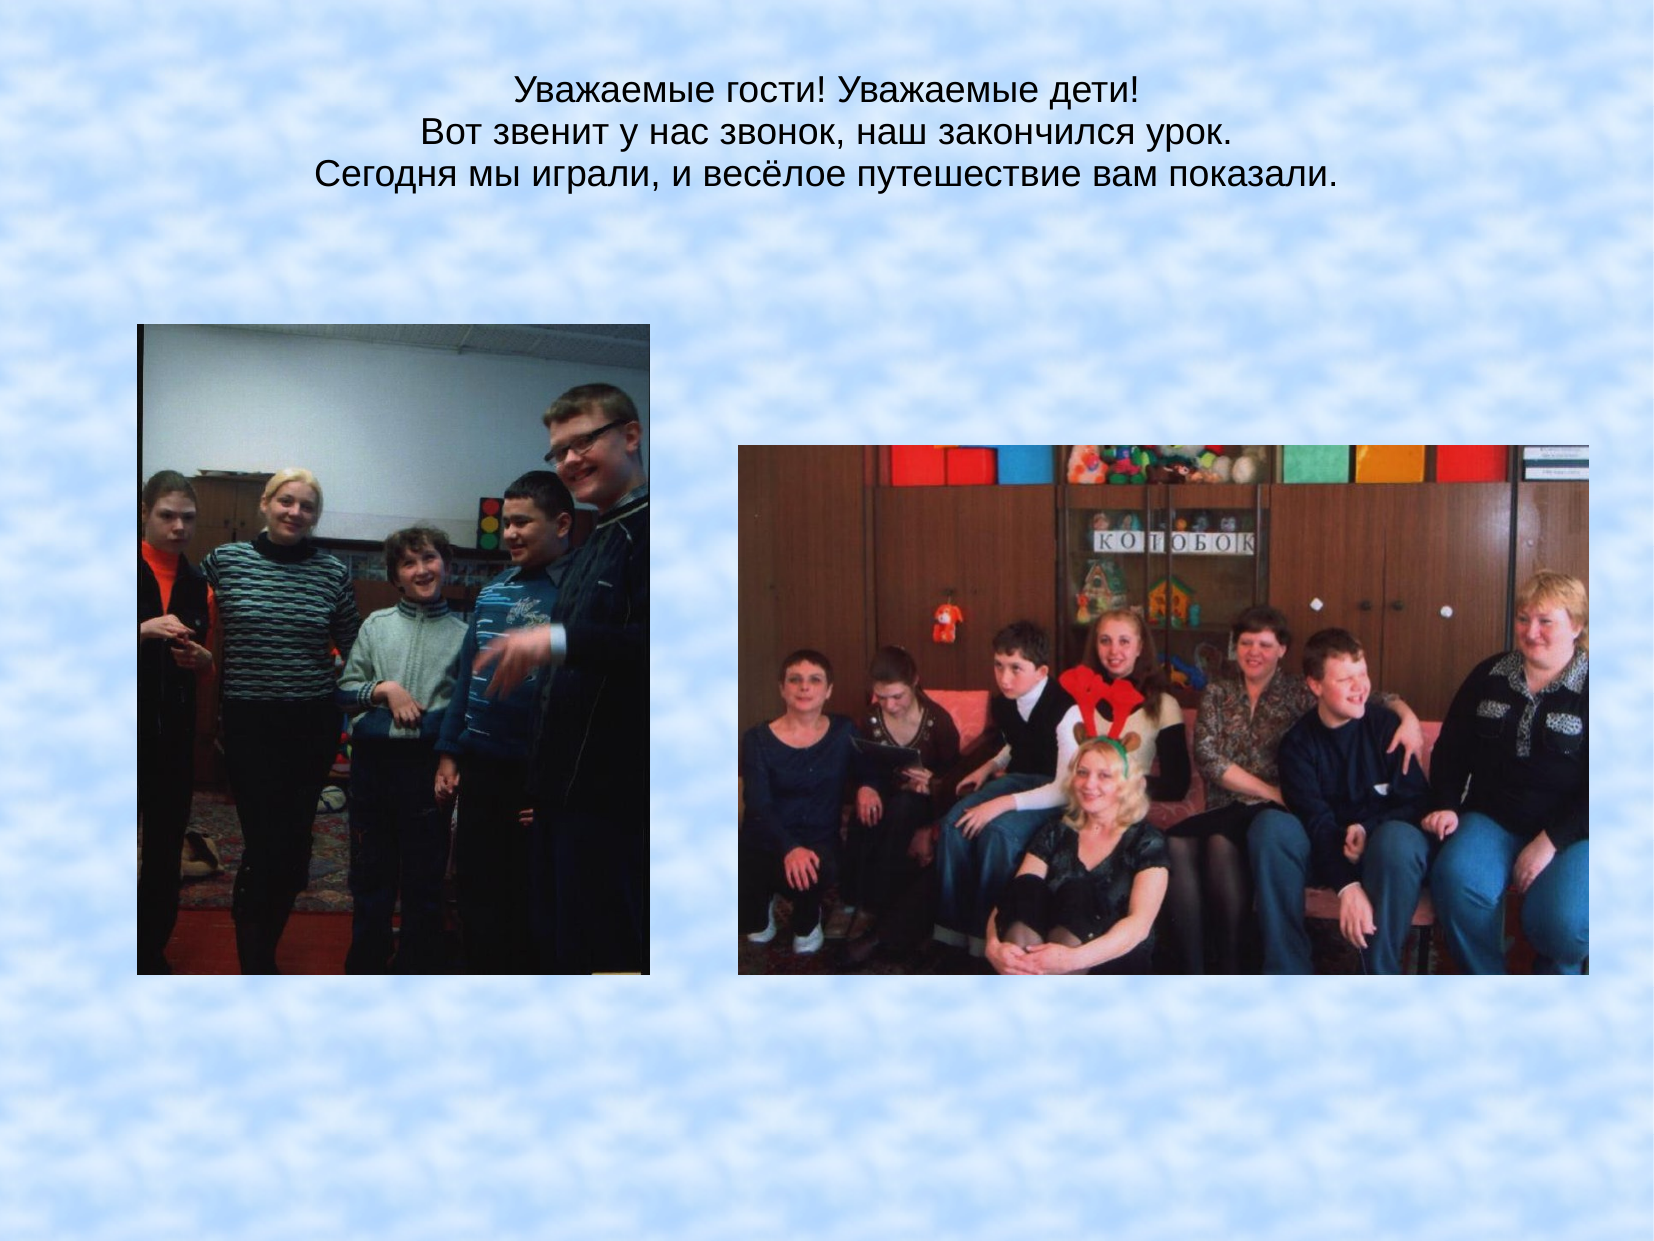

# Уважаемые гости! Уважаемые дети!
Вот звенит у нас звонок, наш закончился урок.
Сегодня мы играли, и весёлое путешествие вам показали.